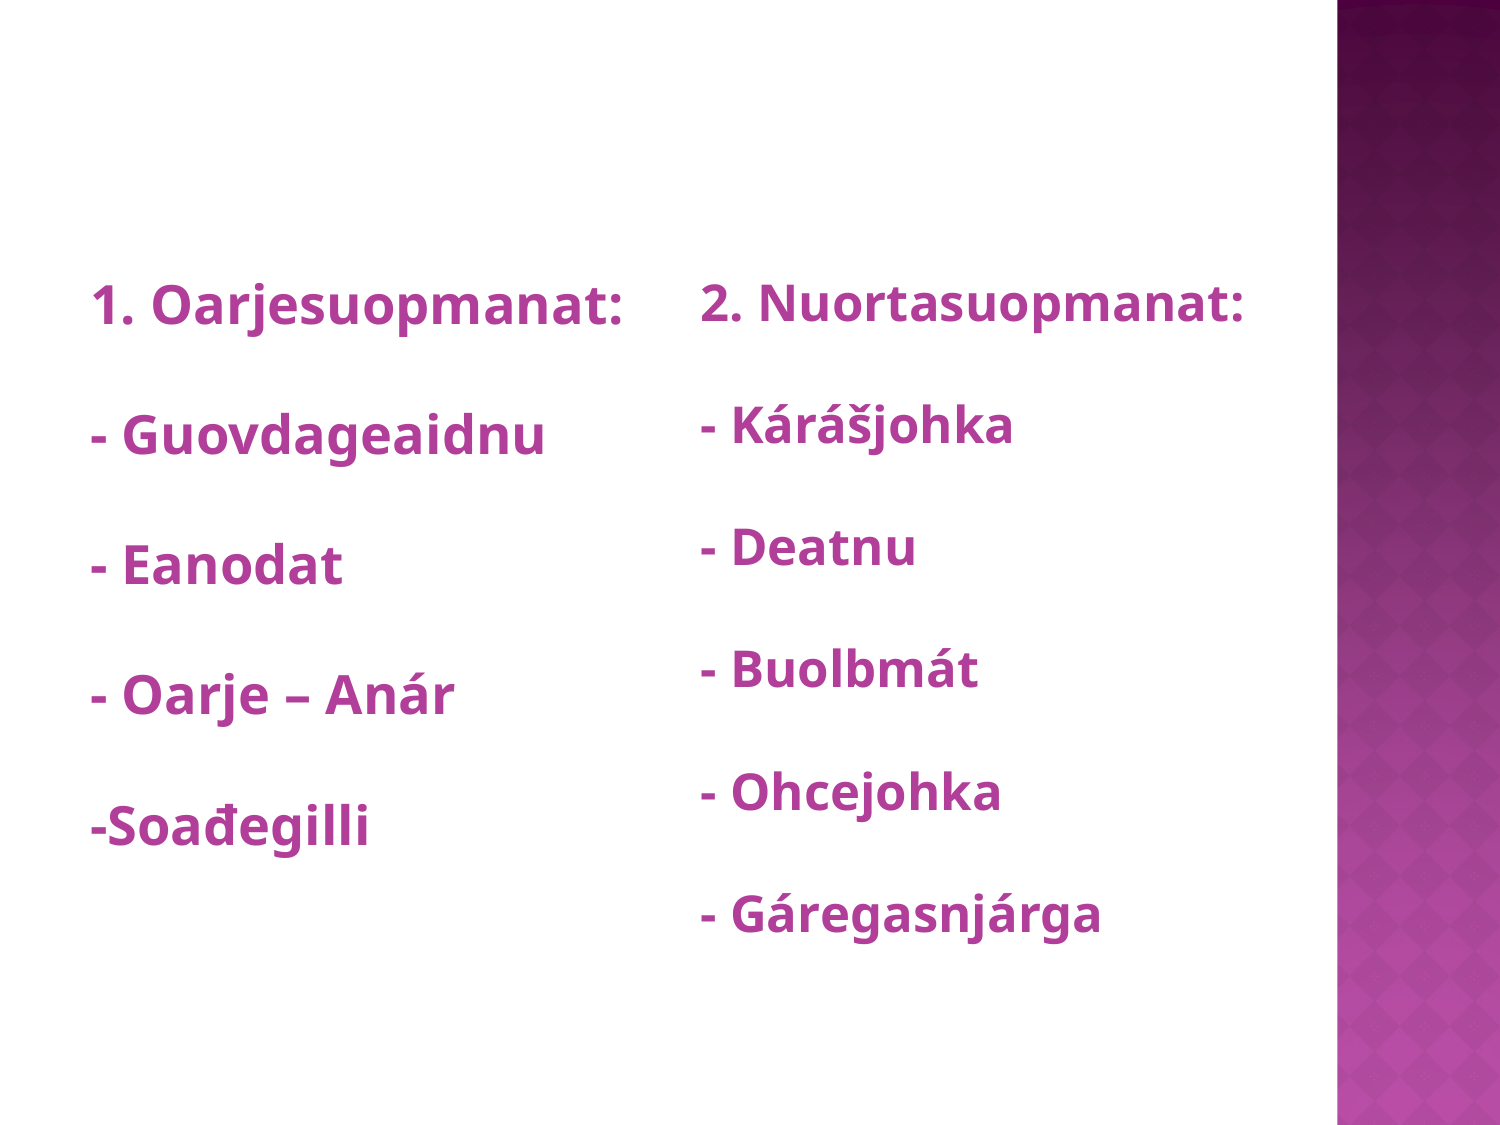

# 1. Oarjesuopmanat: - Guovdageaidnu - Eanodat - Oarje – Anár -Soađegilli
2. Nuortasuopmanat:
- Kárášjohka
- Deatnu
- Buolbmát
- Ohcejohka
- Gáregasnjárga